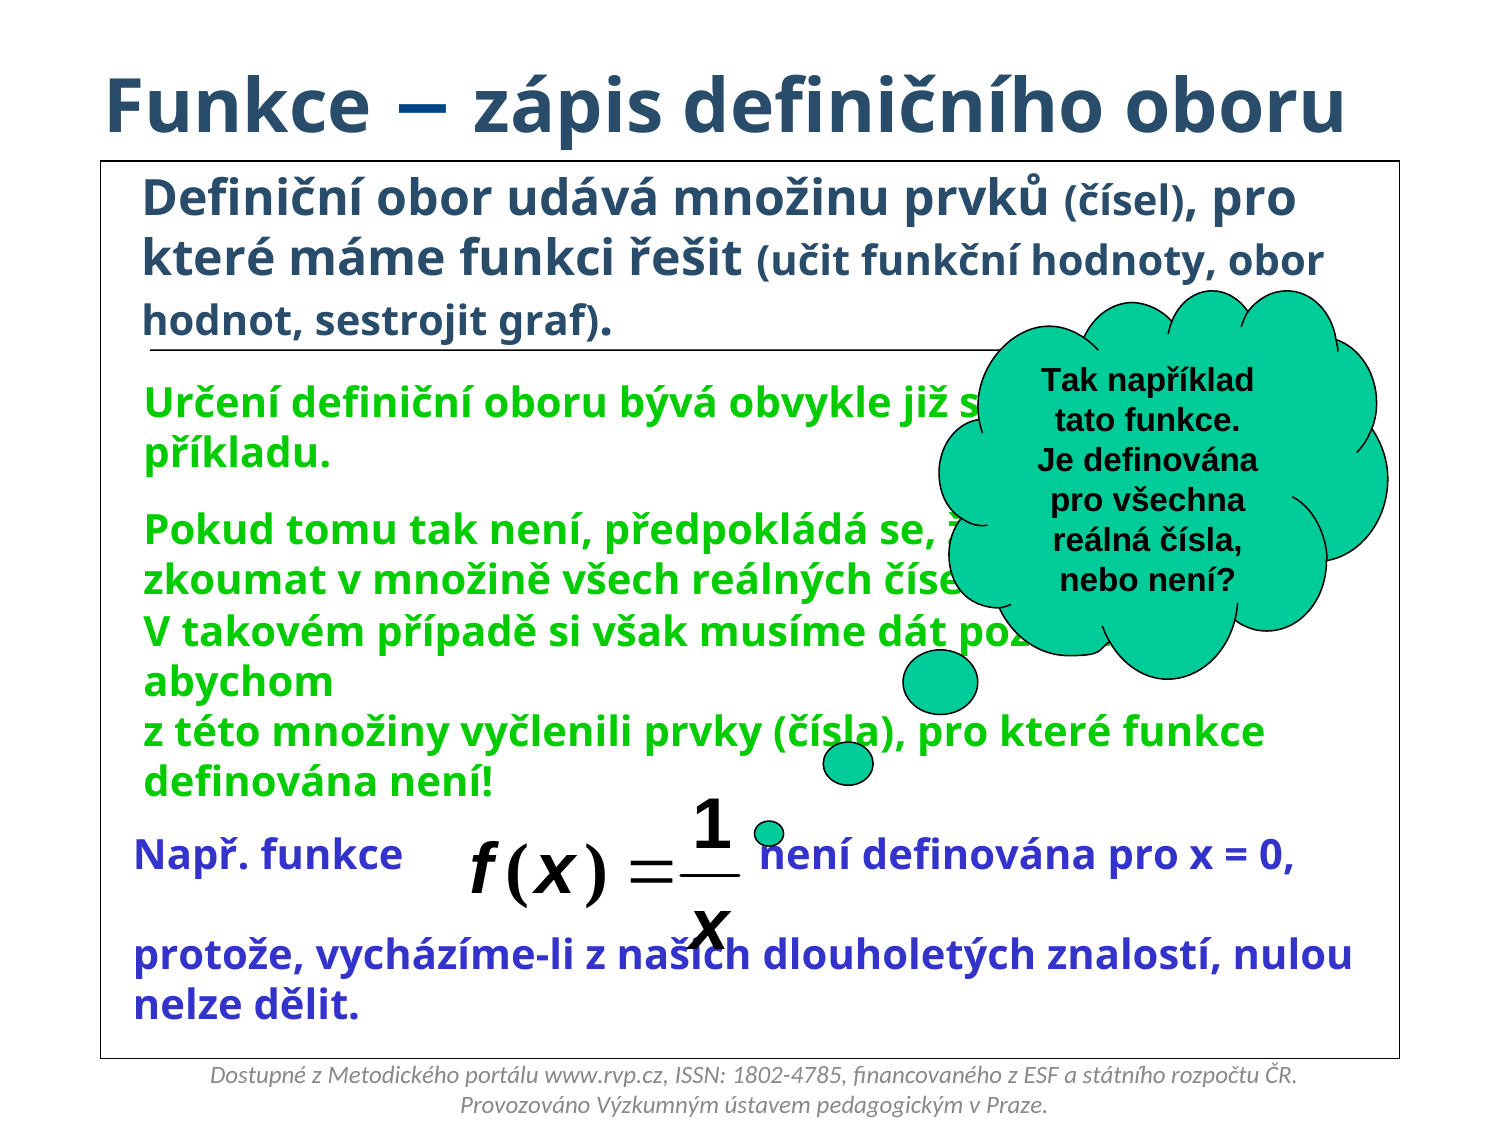

# Funkce − zápis definičního oboru
Definiční obor udává množinu prvků (čísel), pro které máme funkci řešit (učit funkční hodnoty, obor hodnot, sestrojit graf).
Tak například tato funkce.
Je definována pro všechna reálná čísla, nebo není?
Určení definiční oboru bývá obvykle již součástí zadání příkladu.
Pokud tomu tak není, předpokládá se, že máme funkci zkoumat v množině všech reálných čísel.
V takovém případě si však musíme dát pozor na to, abychom
z této množiny vyčlenili prvky (čísla), pro které funkce definována není!
Např. funkce není definována pro x = 0,
protože, vycházíme-li z našich dlouholetých znalostí, nulou nelze dělit.